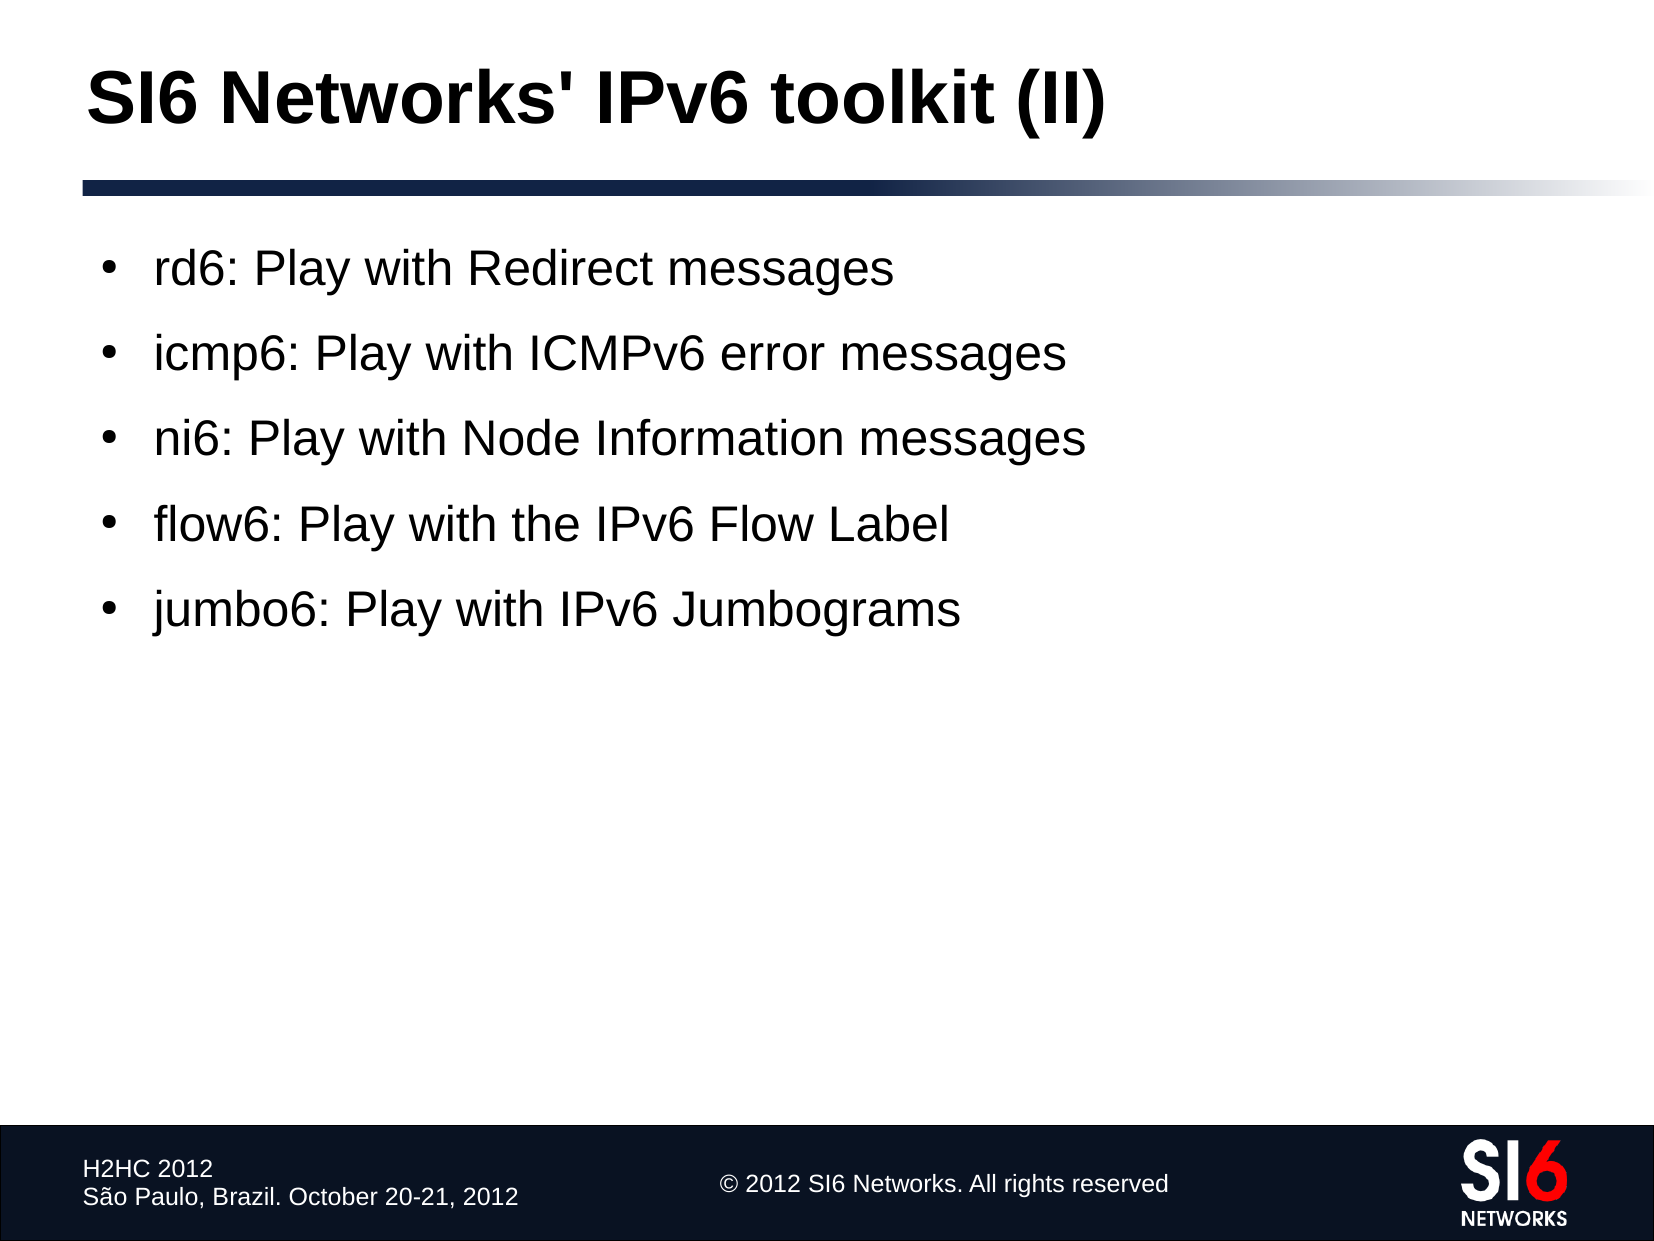

# SI6 Networks' IPv6 toolkit (II)
rd6: Play with Redirect messages
icmp6: Play with ICMPv6 error messages
ni6: Play with Node Information messages
flow6: Play with the IPv6 Flow Label
jumbo6: Play with IPv6 Jumbograms